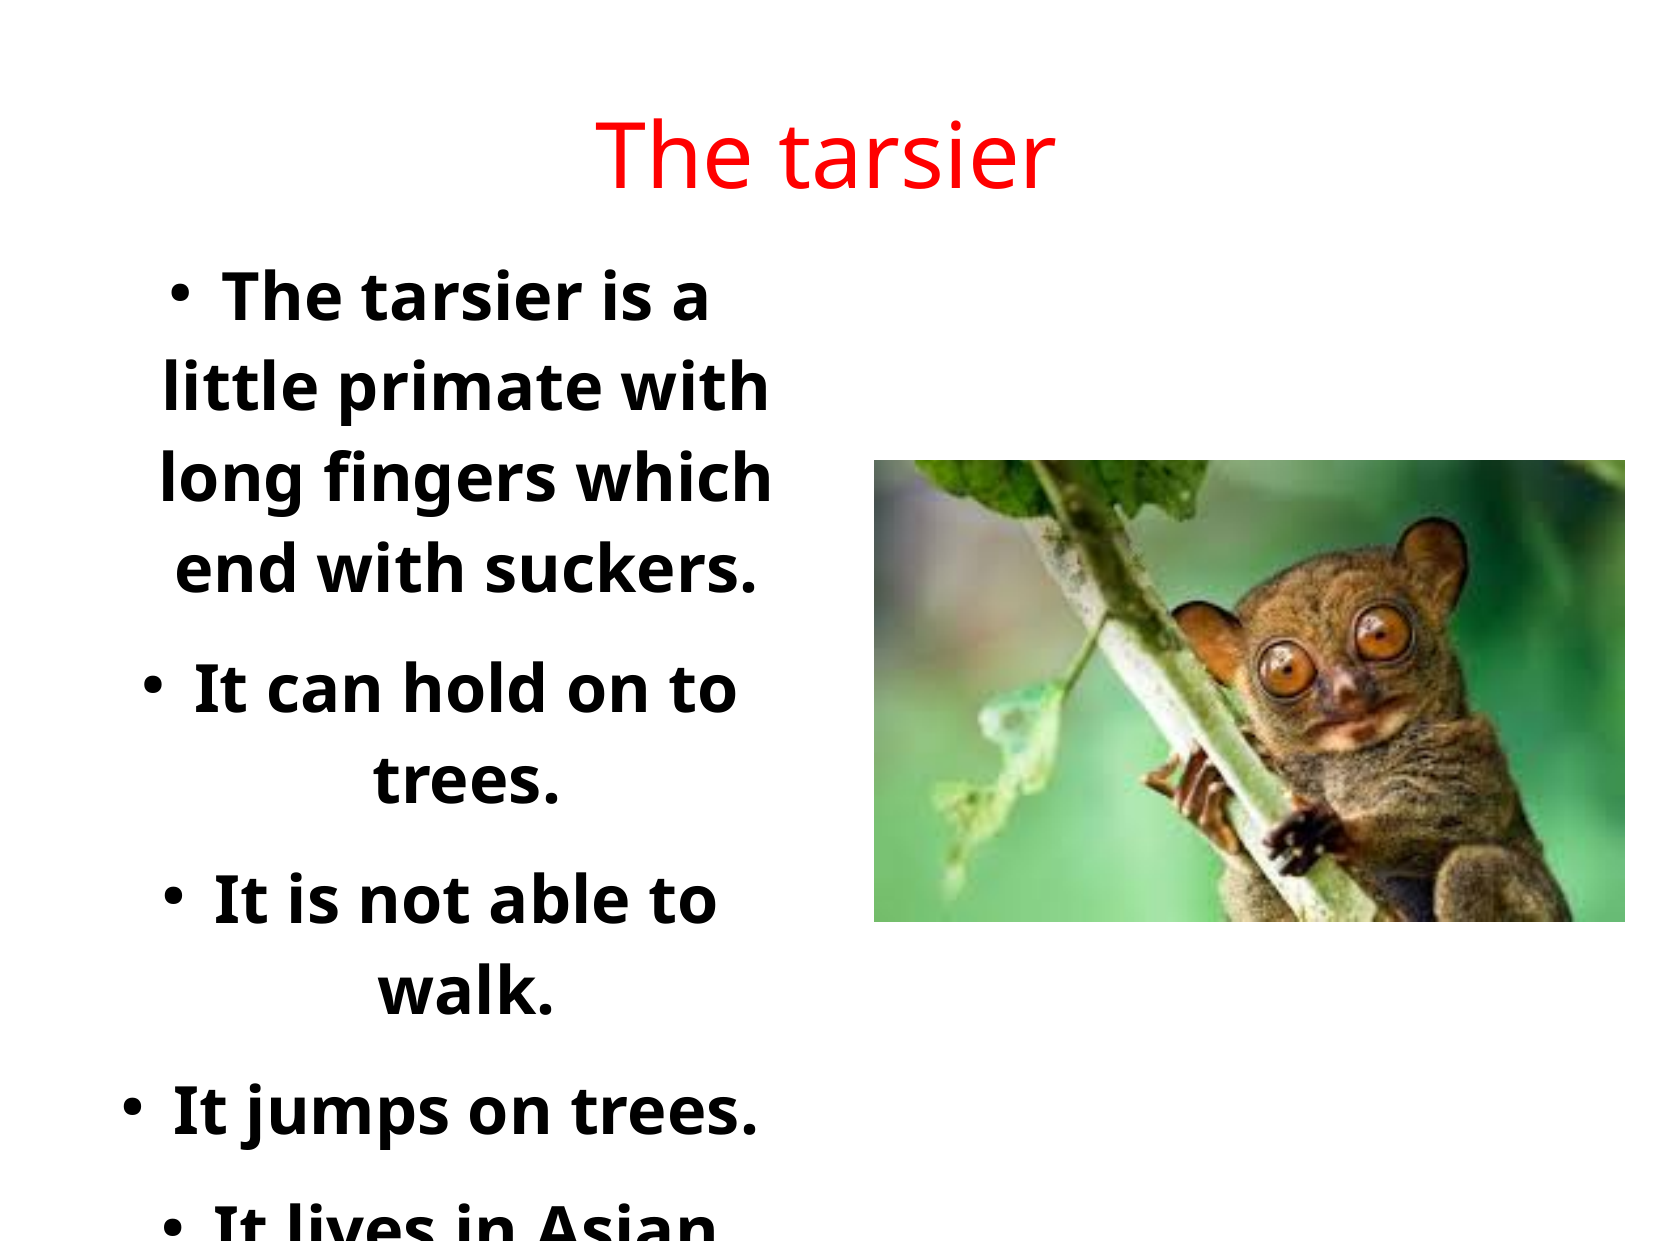

# The tarsier
The tarsier is a little primate with long fingers which end with suckers.
It can hold on to trees.
It is not able to walk.
It jumps on trees.
It lives in Asian islands.